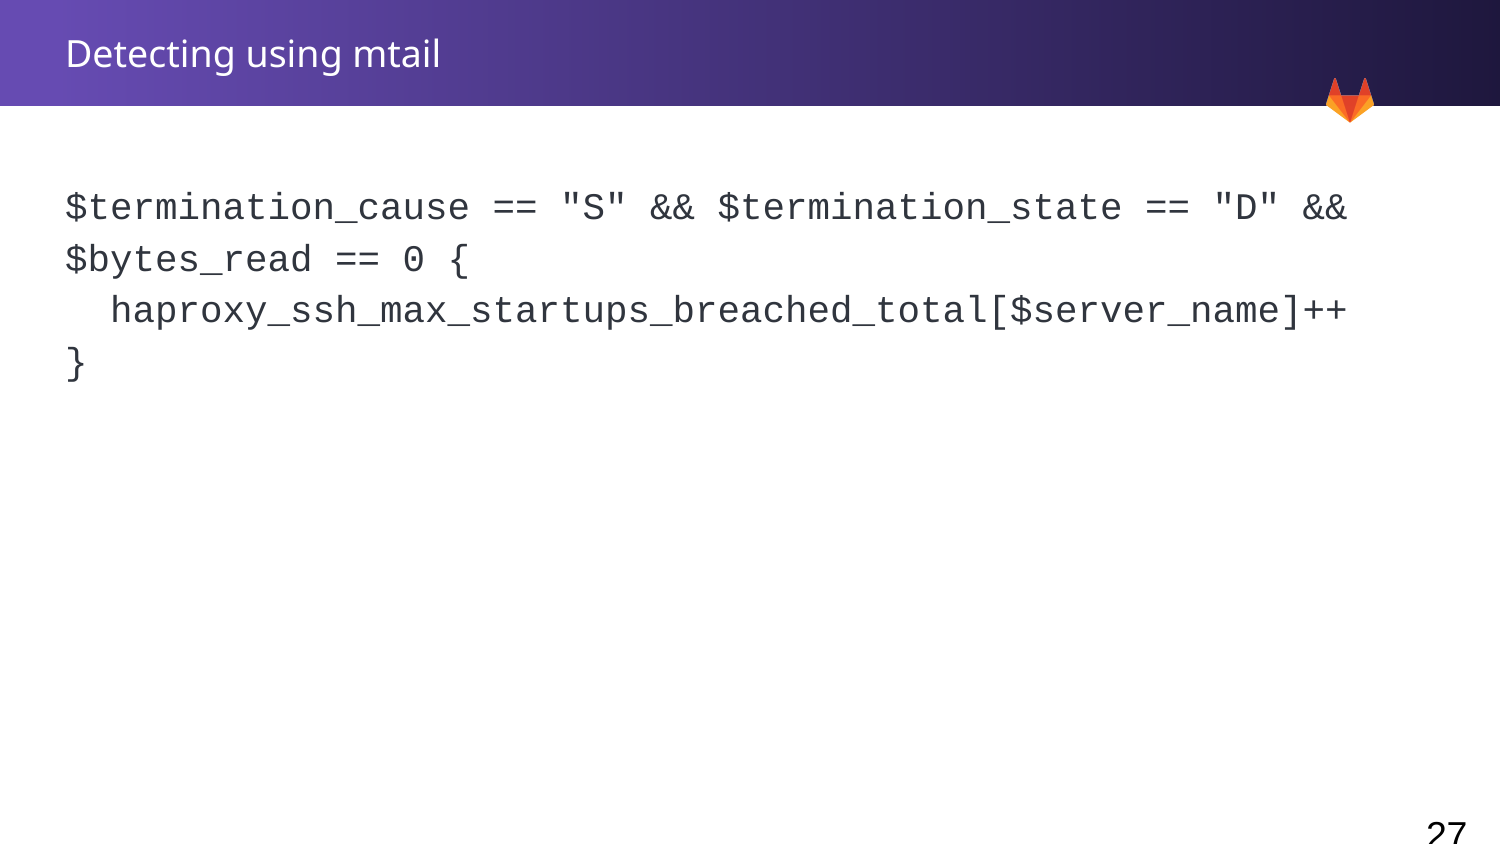

# Detecting using mtail
$termination_cause == "S" && $termination_state == "D" && $bytes_read == 0 {
 haproxy_ssh_max_startups_breached_total[$server_name]++
}